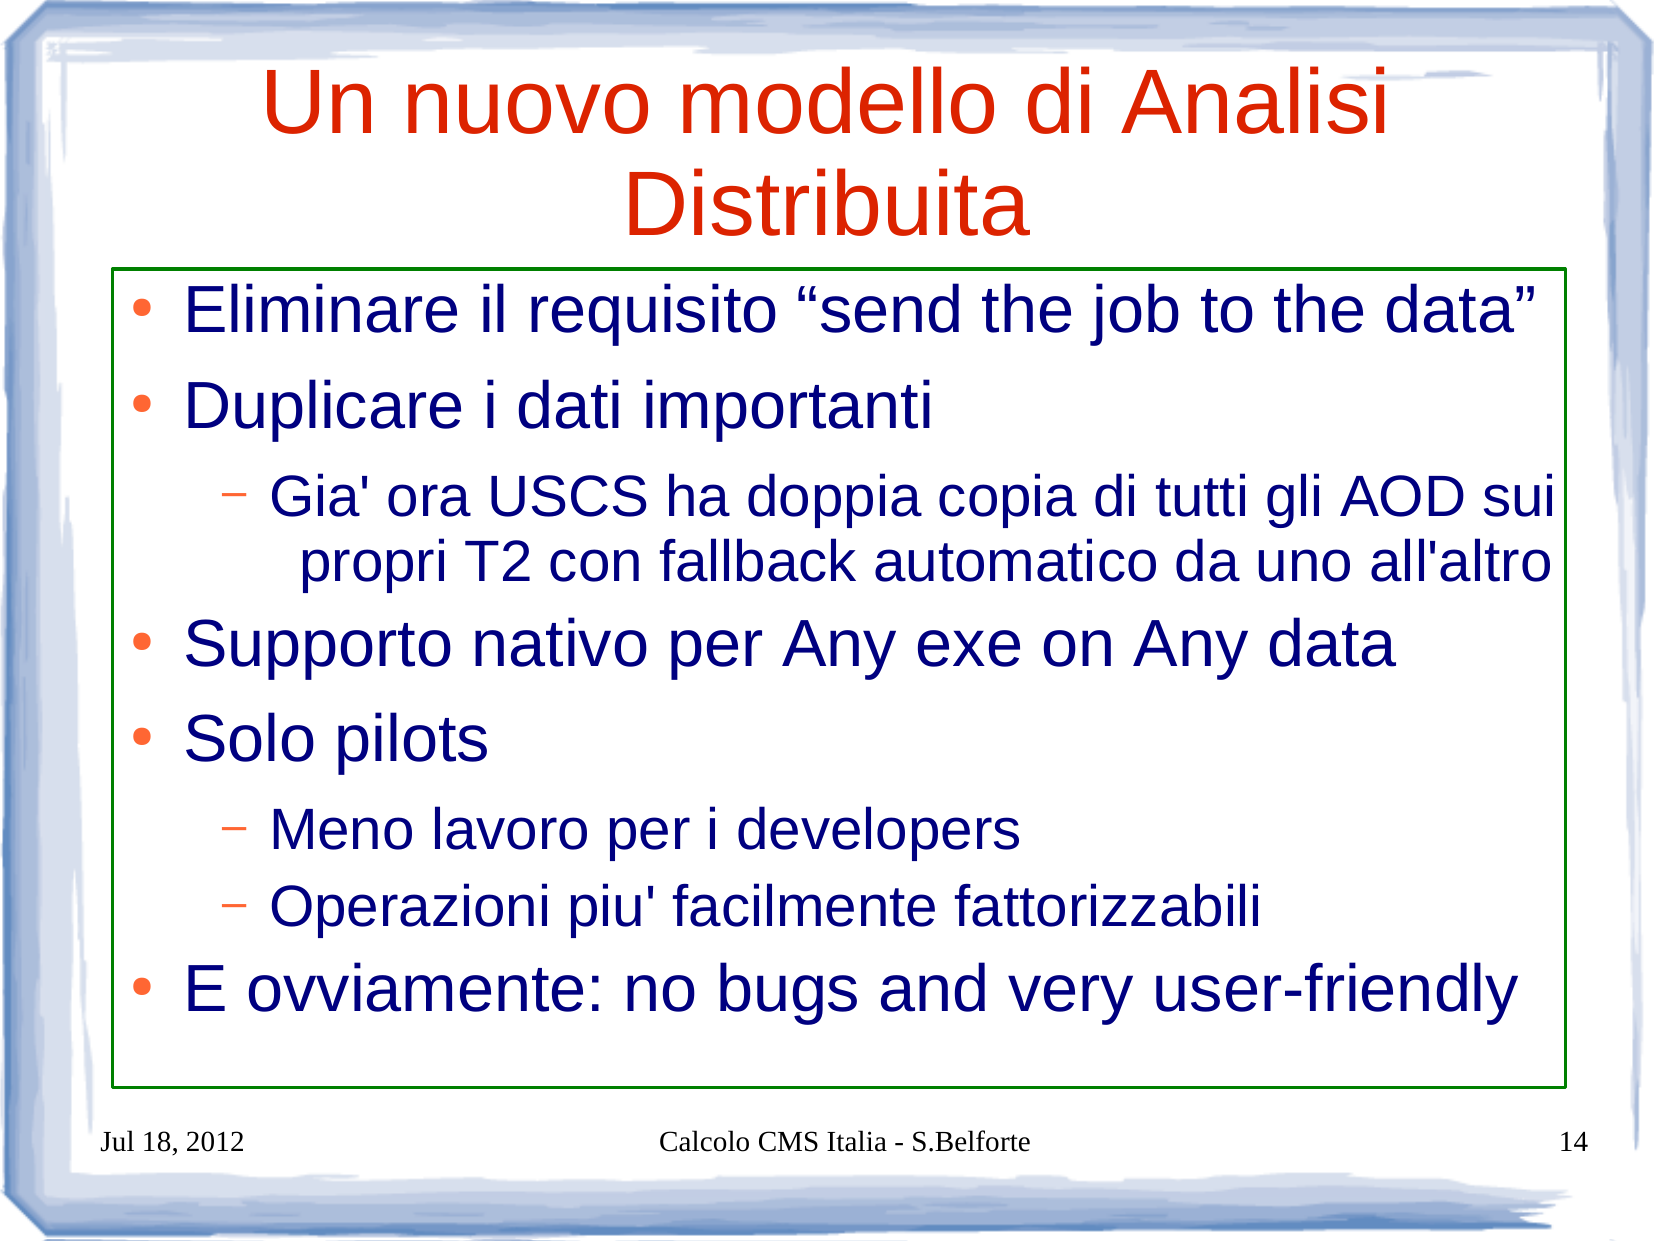

# Un nuovo modello di Analisi Distribuita
Eliminare il requisito “send the job to the data”
Duplicare i dati importanti
Gia' ora USCS ha doppia copia di tutti gli AOD sui propri T2 con fallback automatico da uno all'altro
Supporto nativo per Any exe on Any data
Solo pilots
Meno lavoro per i developers
Operazioni piu' facilmente fattorizzabili
E ovviamente: no bugs and very user-friendly
Jul 18, 2012
Calcolo CMS Italia - S.Belforte
14